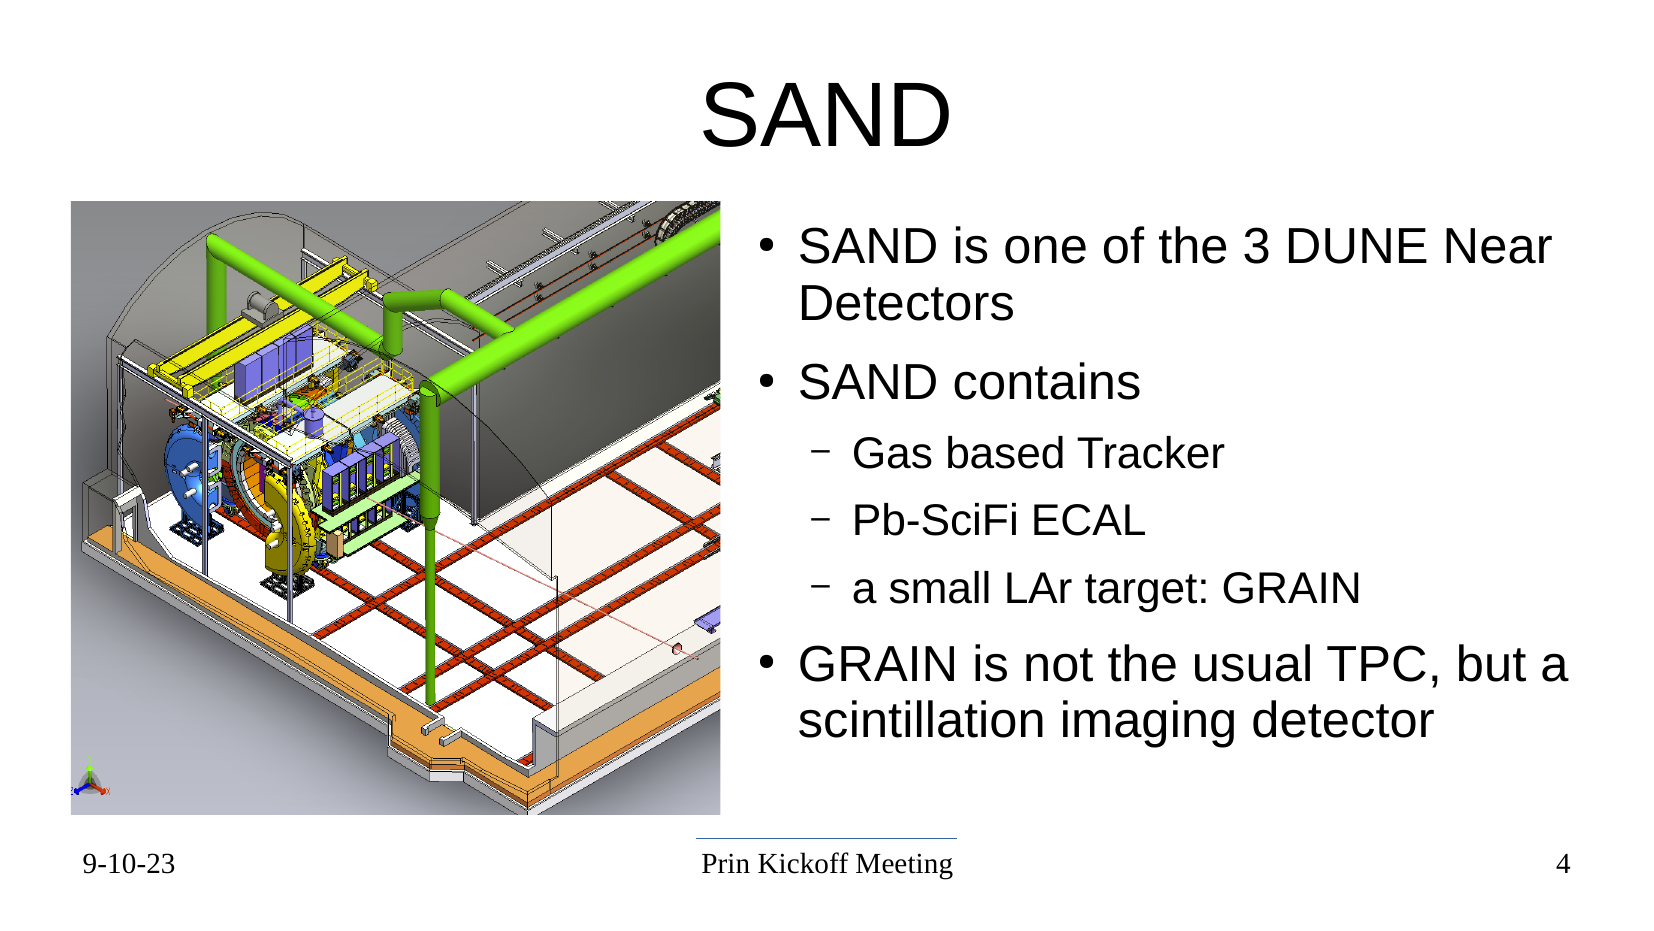

# SAND
SAND is one of the 3 DUNE Near Detectors
SAND contains
Gas based Tracker
Pb-SciFi ECAL
a small LAr target: GRAIN
GRAIN is not the usual TPC, but a scintillation imaging detector
9-10-23
Prin Kickoff Meeting
4